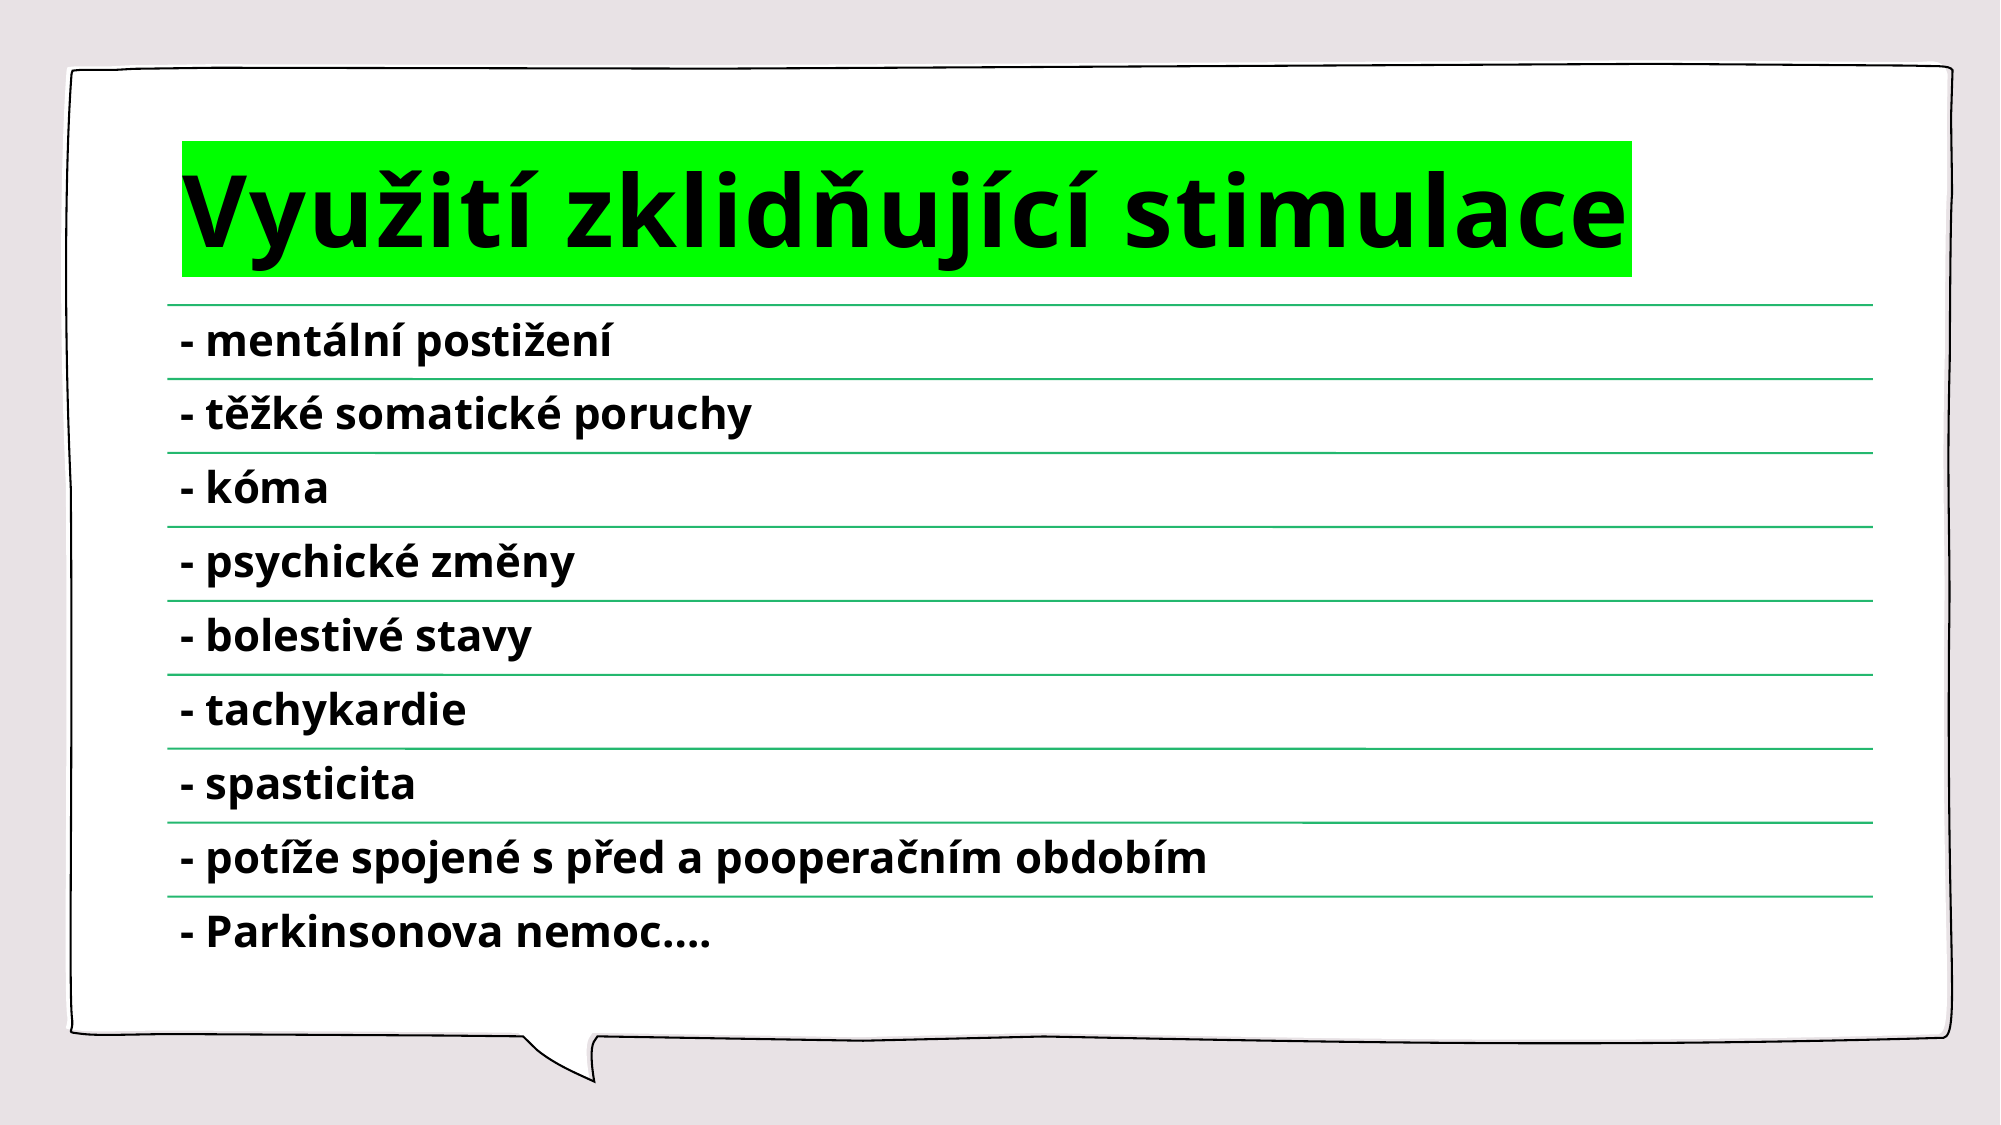

# Využití zklidňující stimulace
- mentální postižení
- těžké somatické poruchy
- kóma
- psychické změny
- bolestivé stavy
- tachykardie
- spasticita
- potíže spojené s před a pooperačním obdobím
- Parkinsonova nemoc….